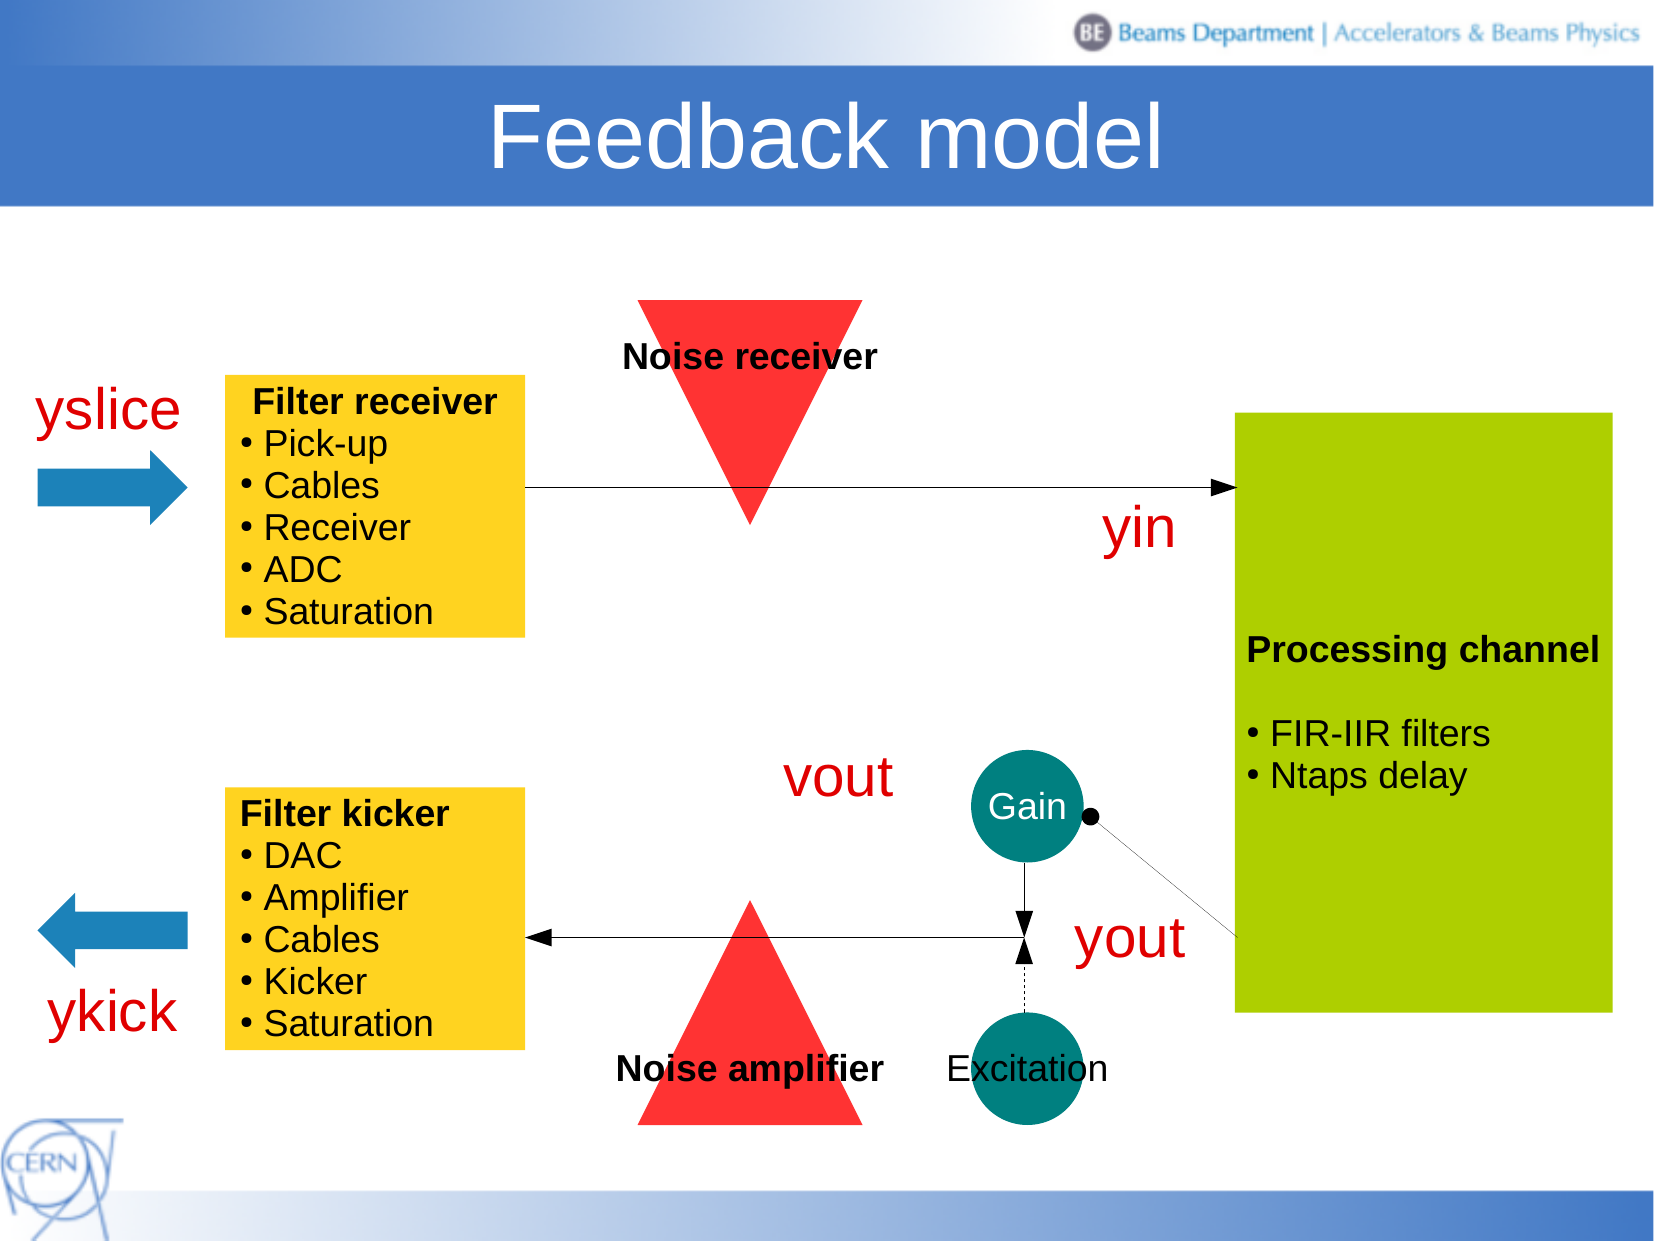

# Feedback model
Noise receiver
yslice
Filter receiver
 Pick-up
 Cables
 Receiver
 ADC
 Saturation
Processing channel
 FIR-IIR filters
 Ntaps delay
yin
vout
Gain
Filter kicker
 DAC
 Amplifier
 Cables
 Kicker
 Saturation
yout
Noise amplifier
ykick
Excitation